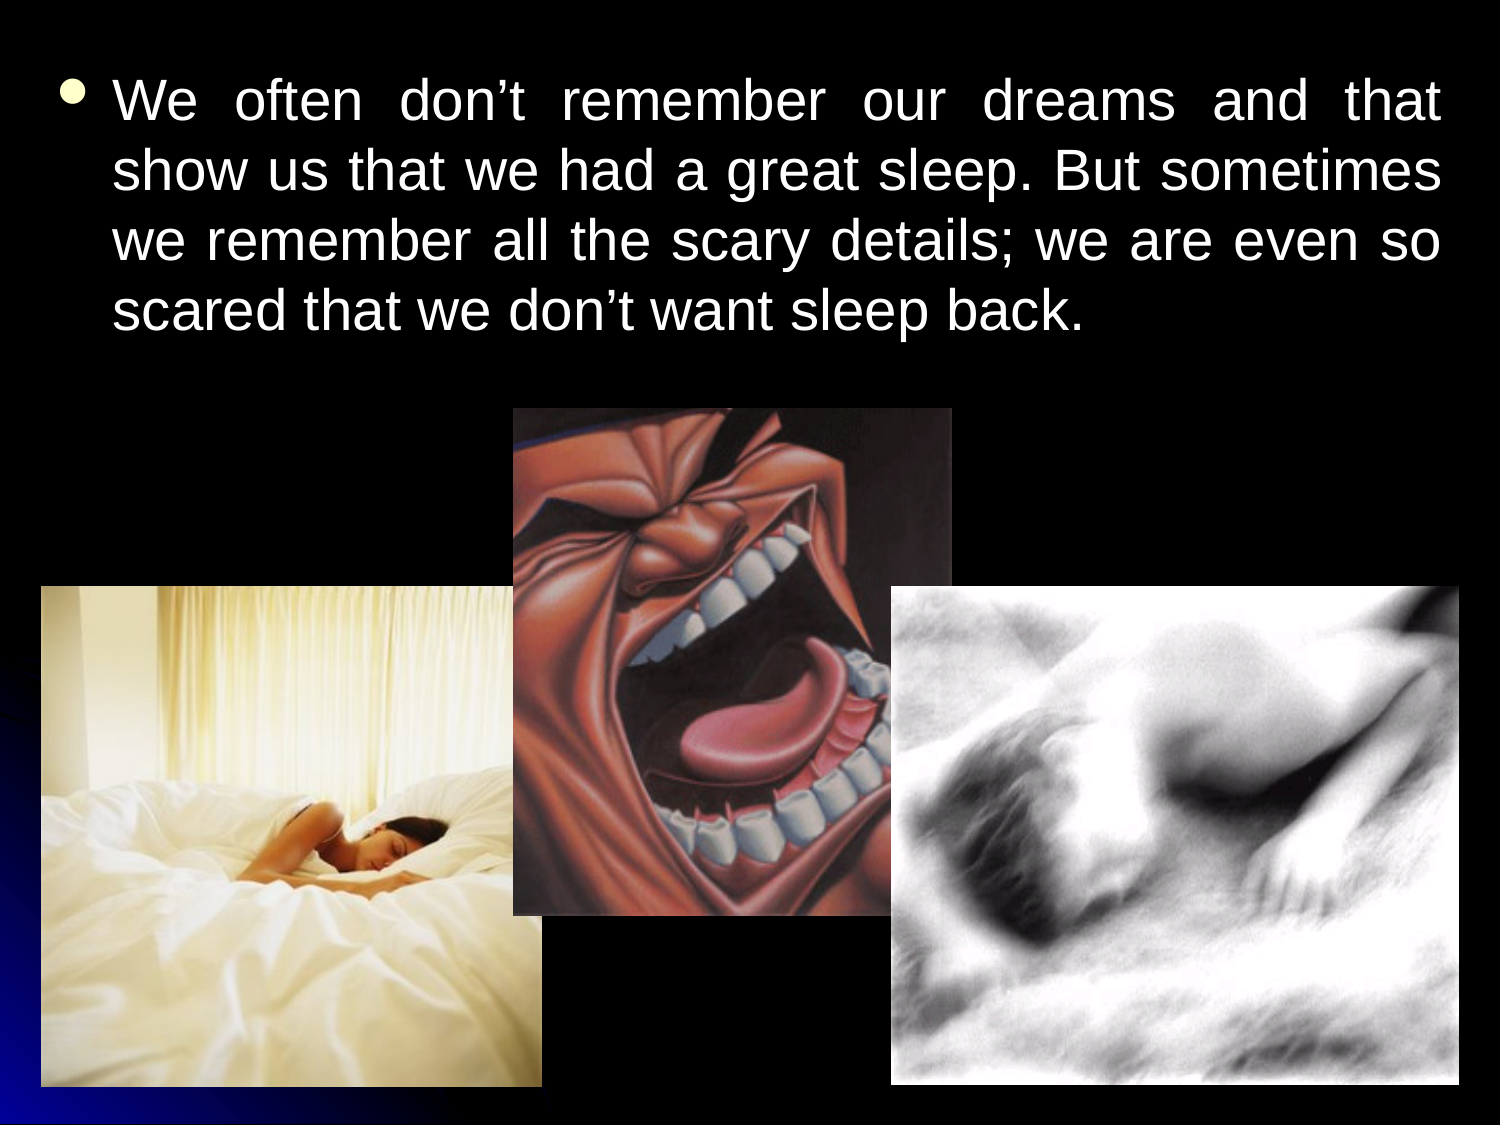

# We often don’t remember our dreams and that show us that we had a great sleep. But sometimes we remember all the scary details; we are even so scared that we don’t want sleep back.